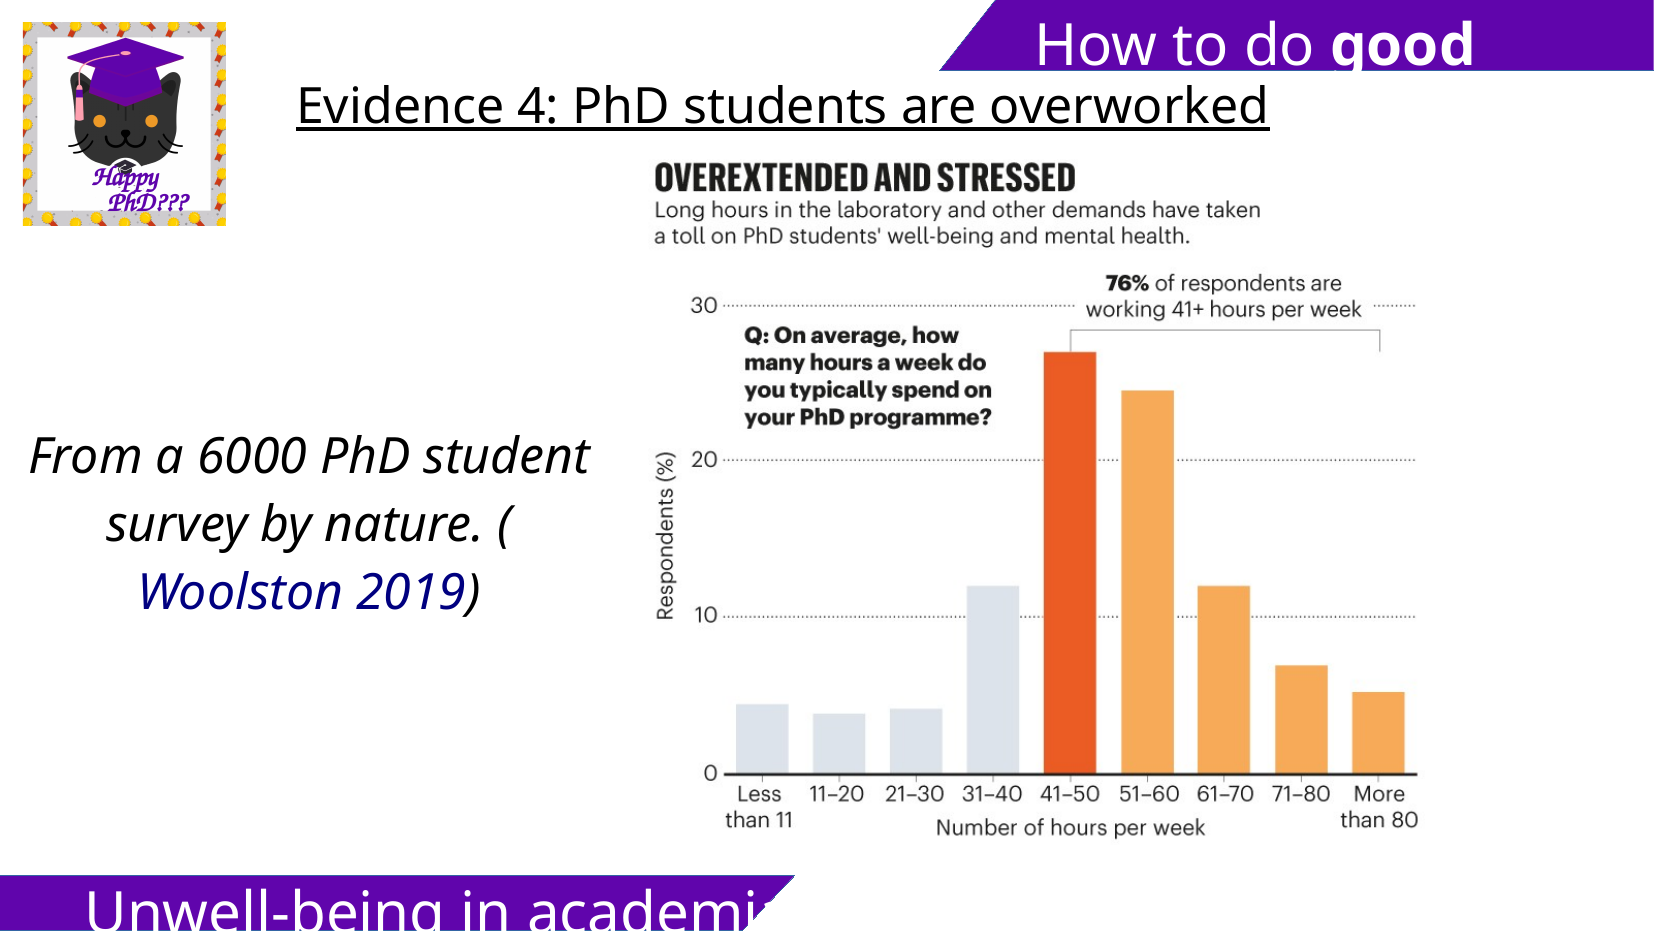

Evidence 4: PhD students are overworked
BUT...
From a 6000 PhD student survey by nature. (Woolston 2019)
Unwell-being in academia ?